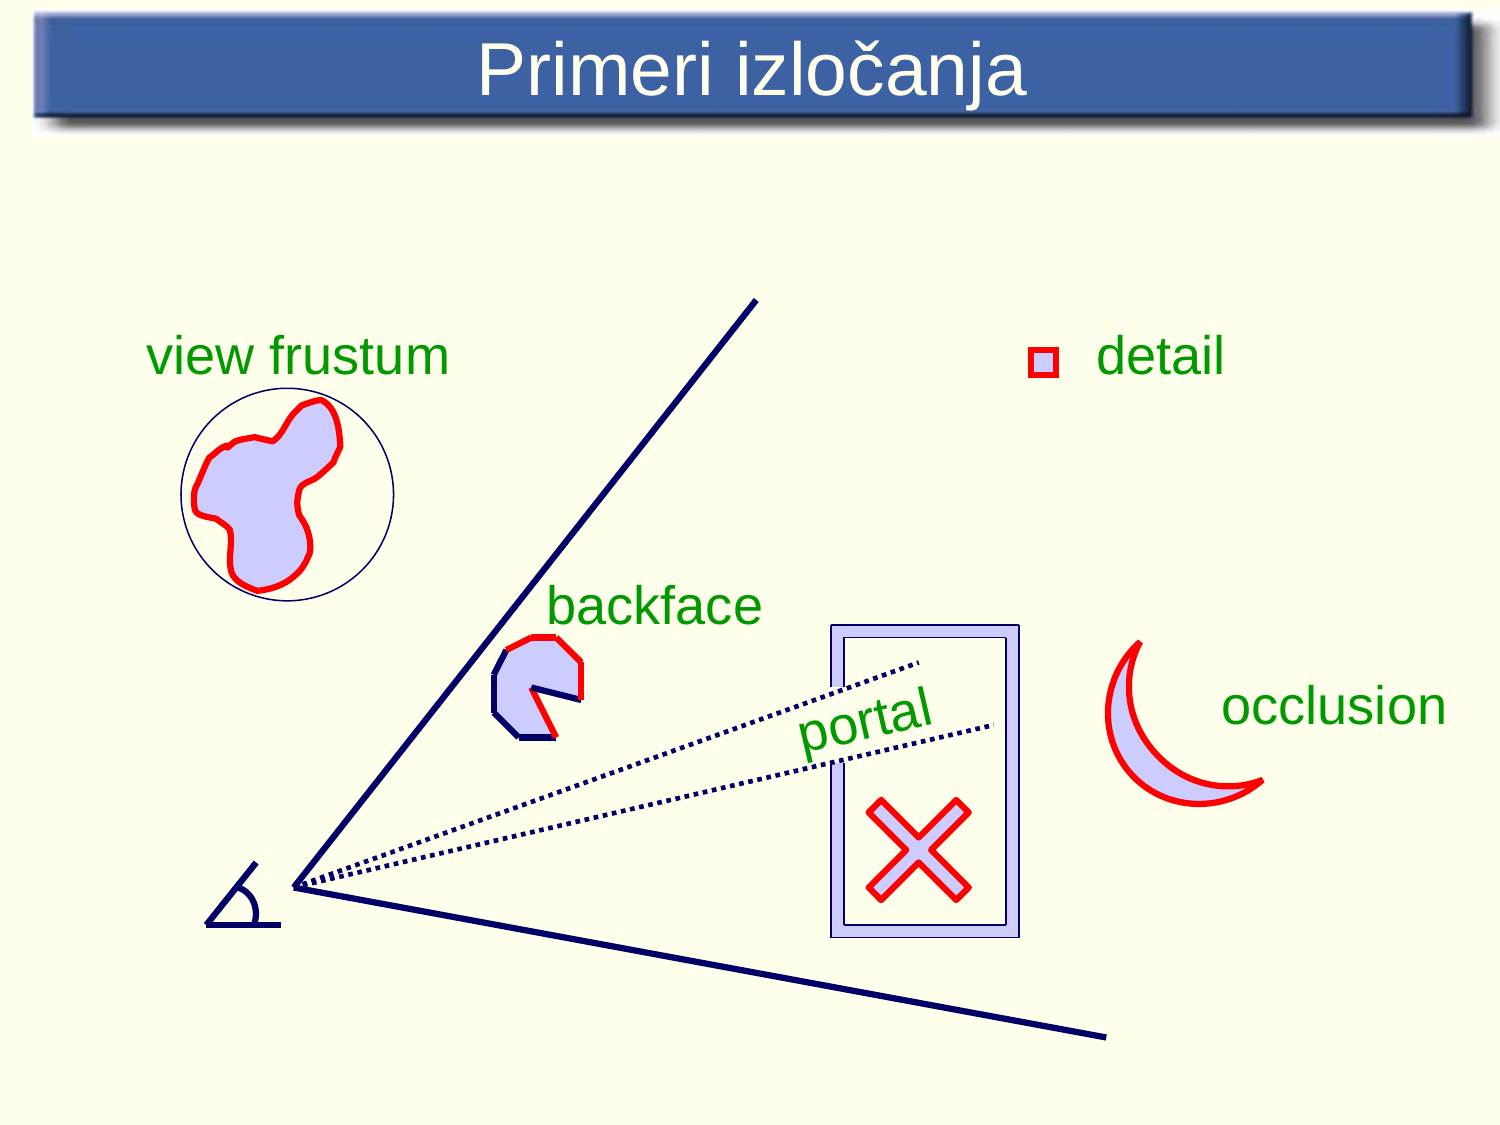

# Primeri izločanja
view frustum
detail
backface
occlusion
portal